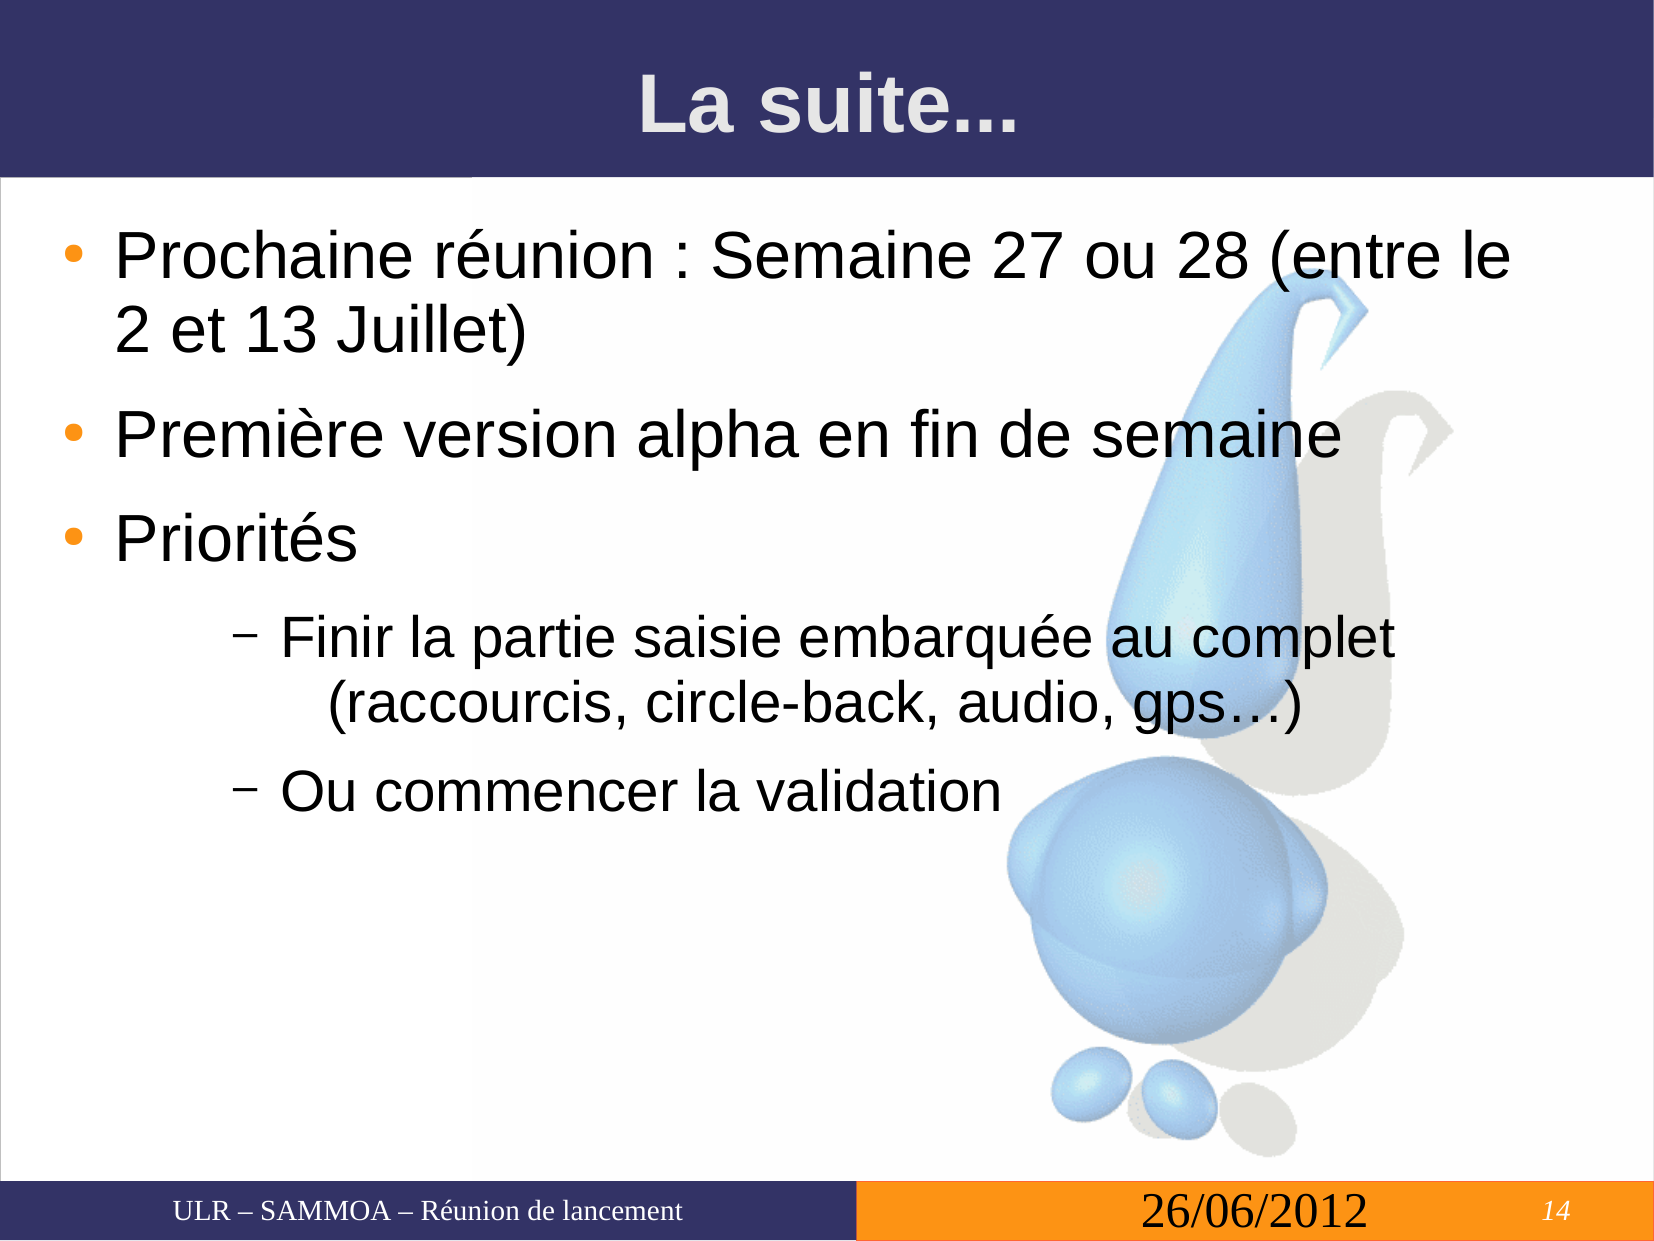

# La suite...
Prochaine réunion : Semaine 27 ou 28 (entre le 2 et 13 Juillet)
Première version alpha en fin de semaine
Priorités
Finir la partie saisie embarquée au complet (raccourcis, circle-back, audio, gps…)
Ou commencer la validation
14